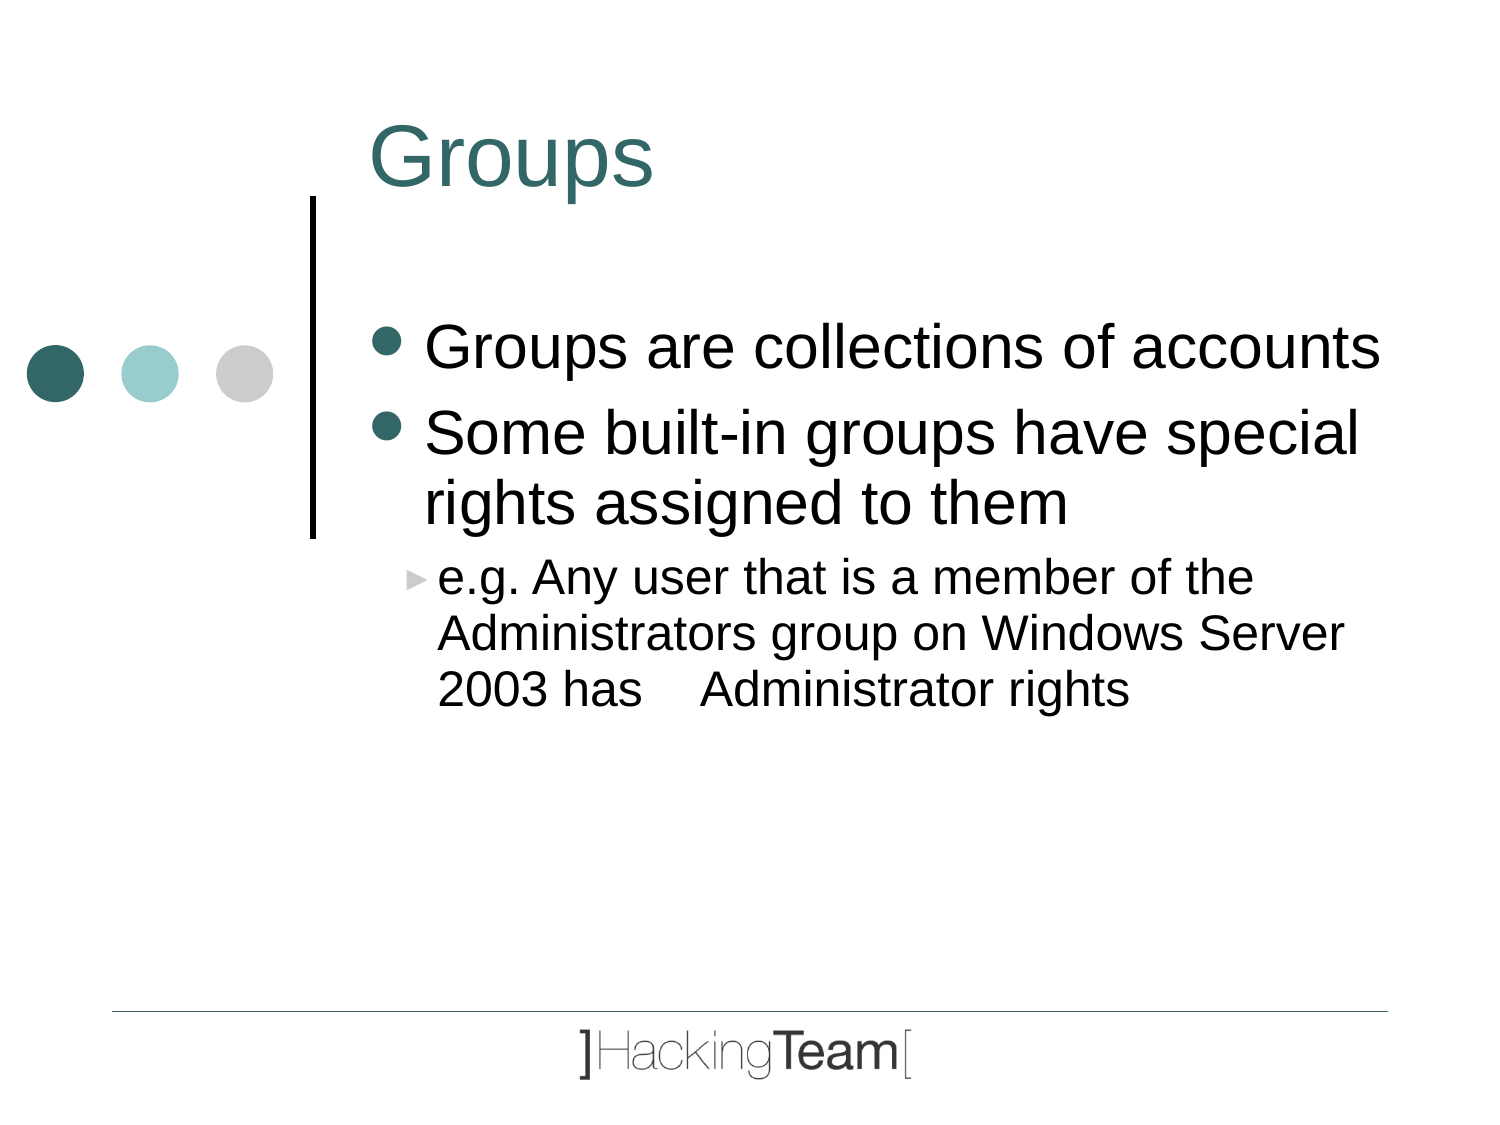

# Groups
Groups are collections of accounts
Some built-in groups have special rights assigned to them
e.g. Any user that is a member of the Administrators group on Windows Server 2003 has	Administrator rights